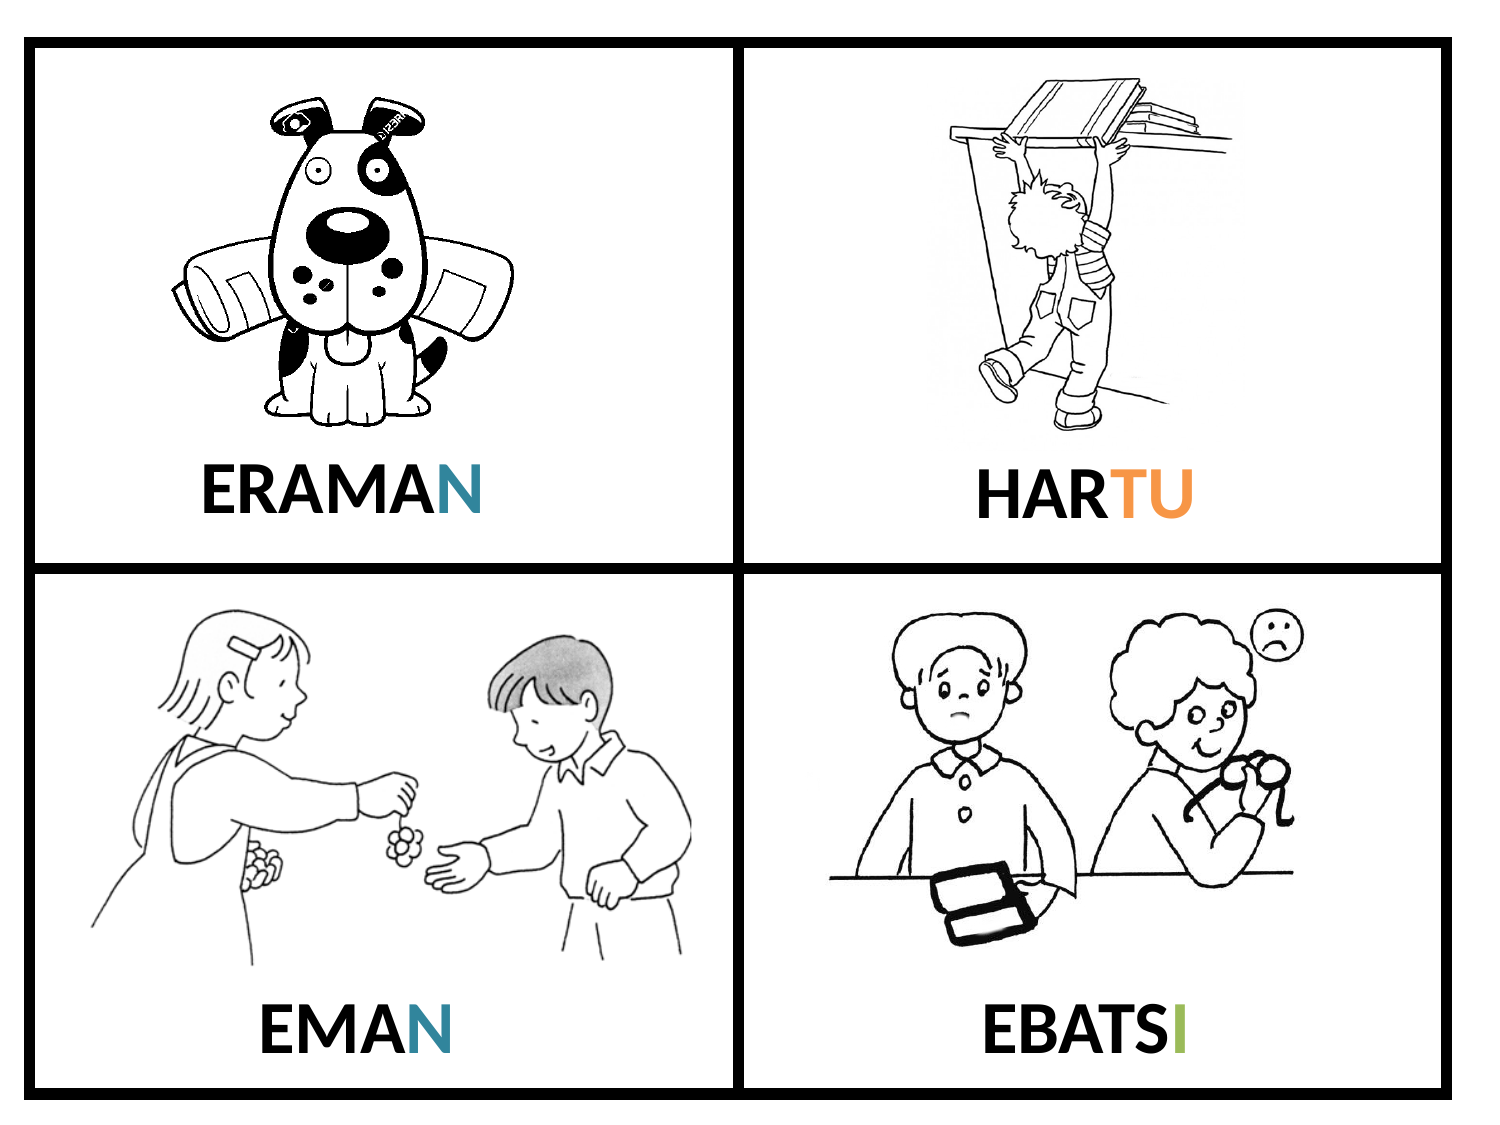

| | |
| --- | --- |
| | |
ERAMAN
HARTU
EBATSI
EMAN